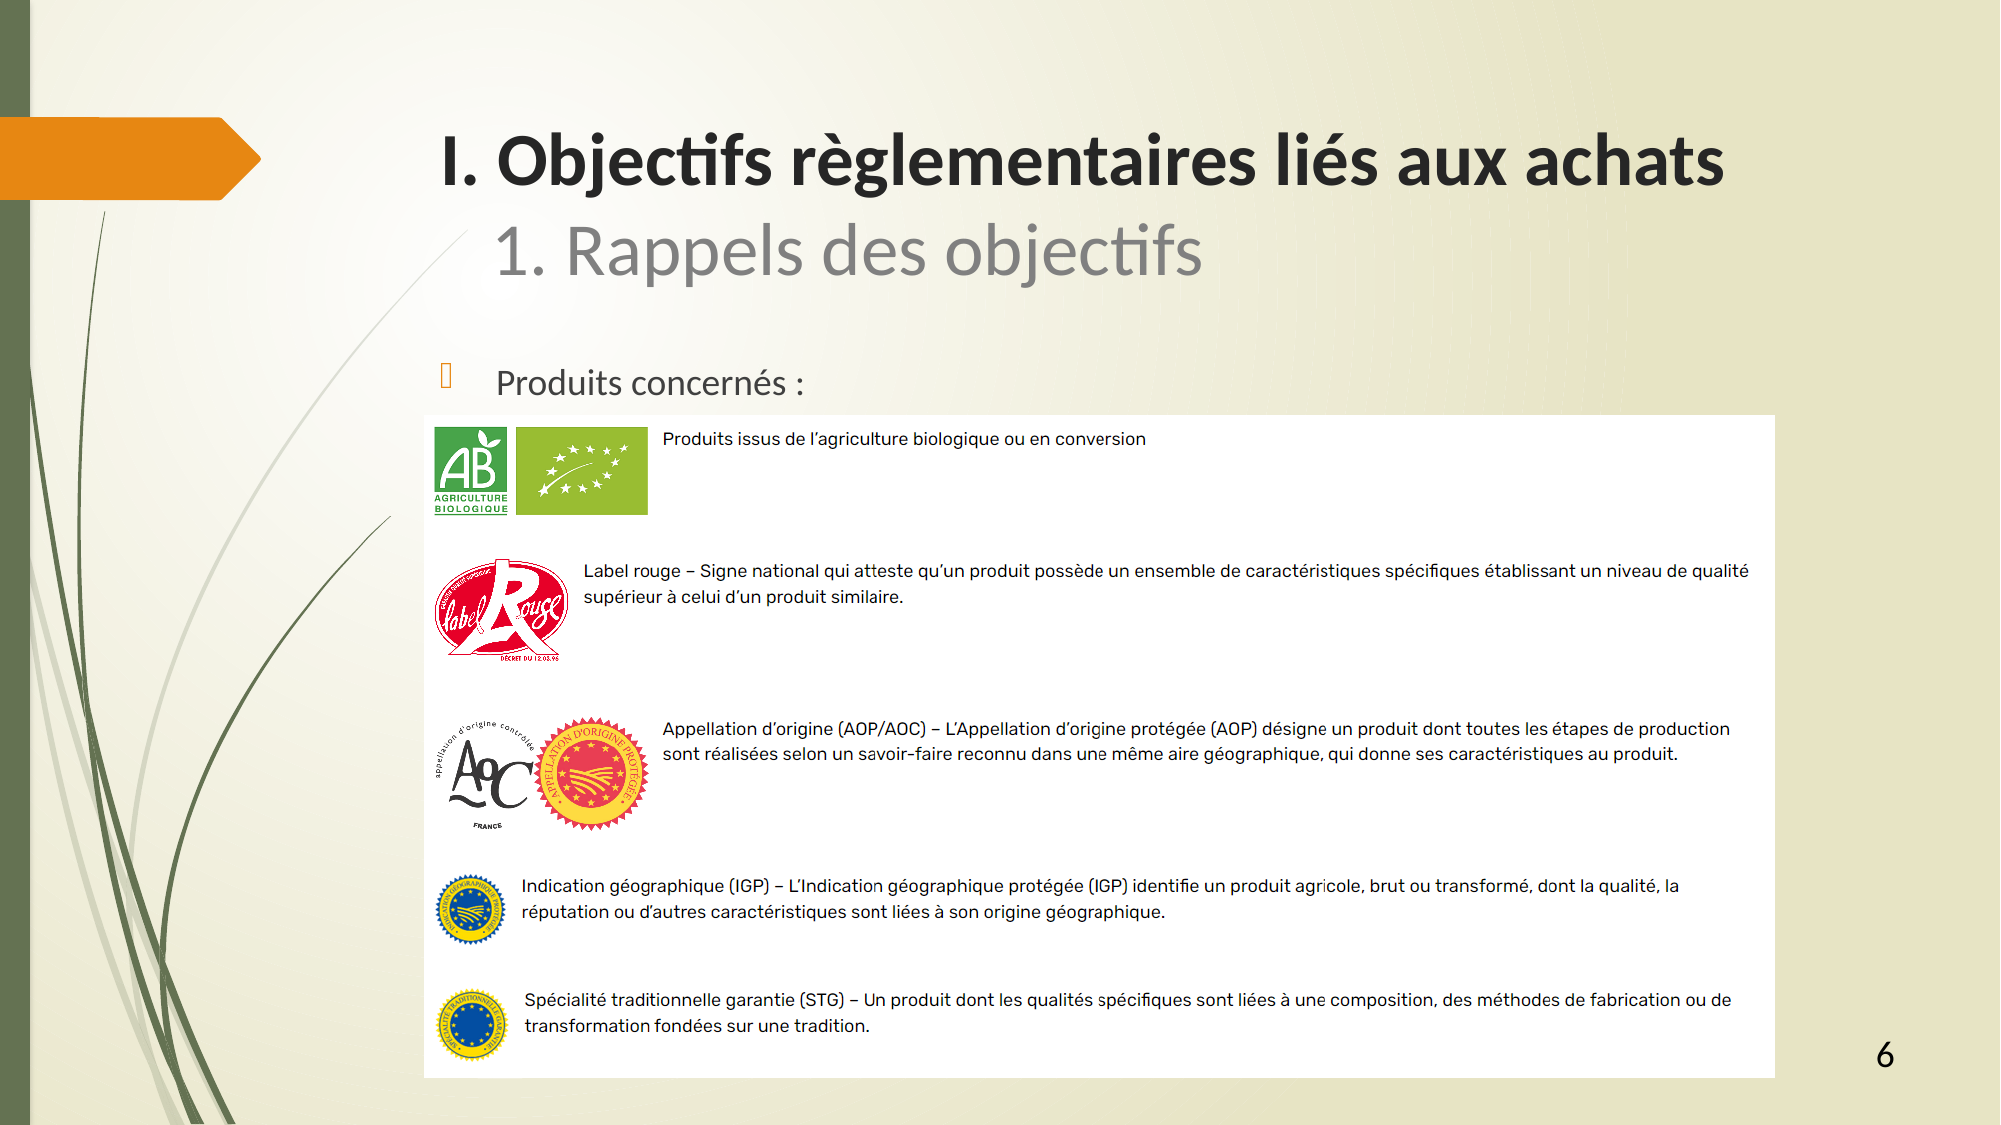

I. Objectifs règlementaires liés aux achats
 1. Rappels des objectifs
# Produits concernés :